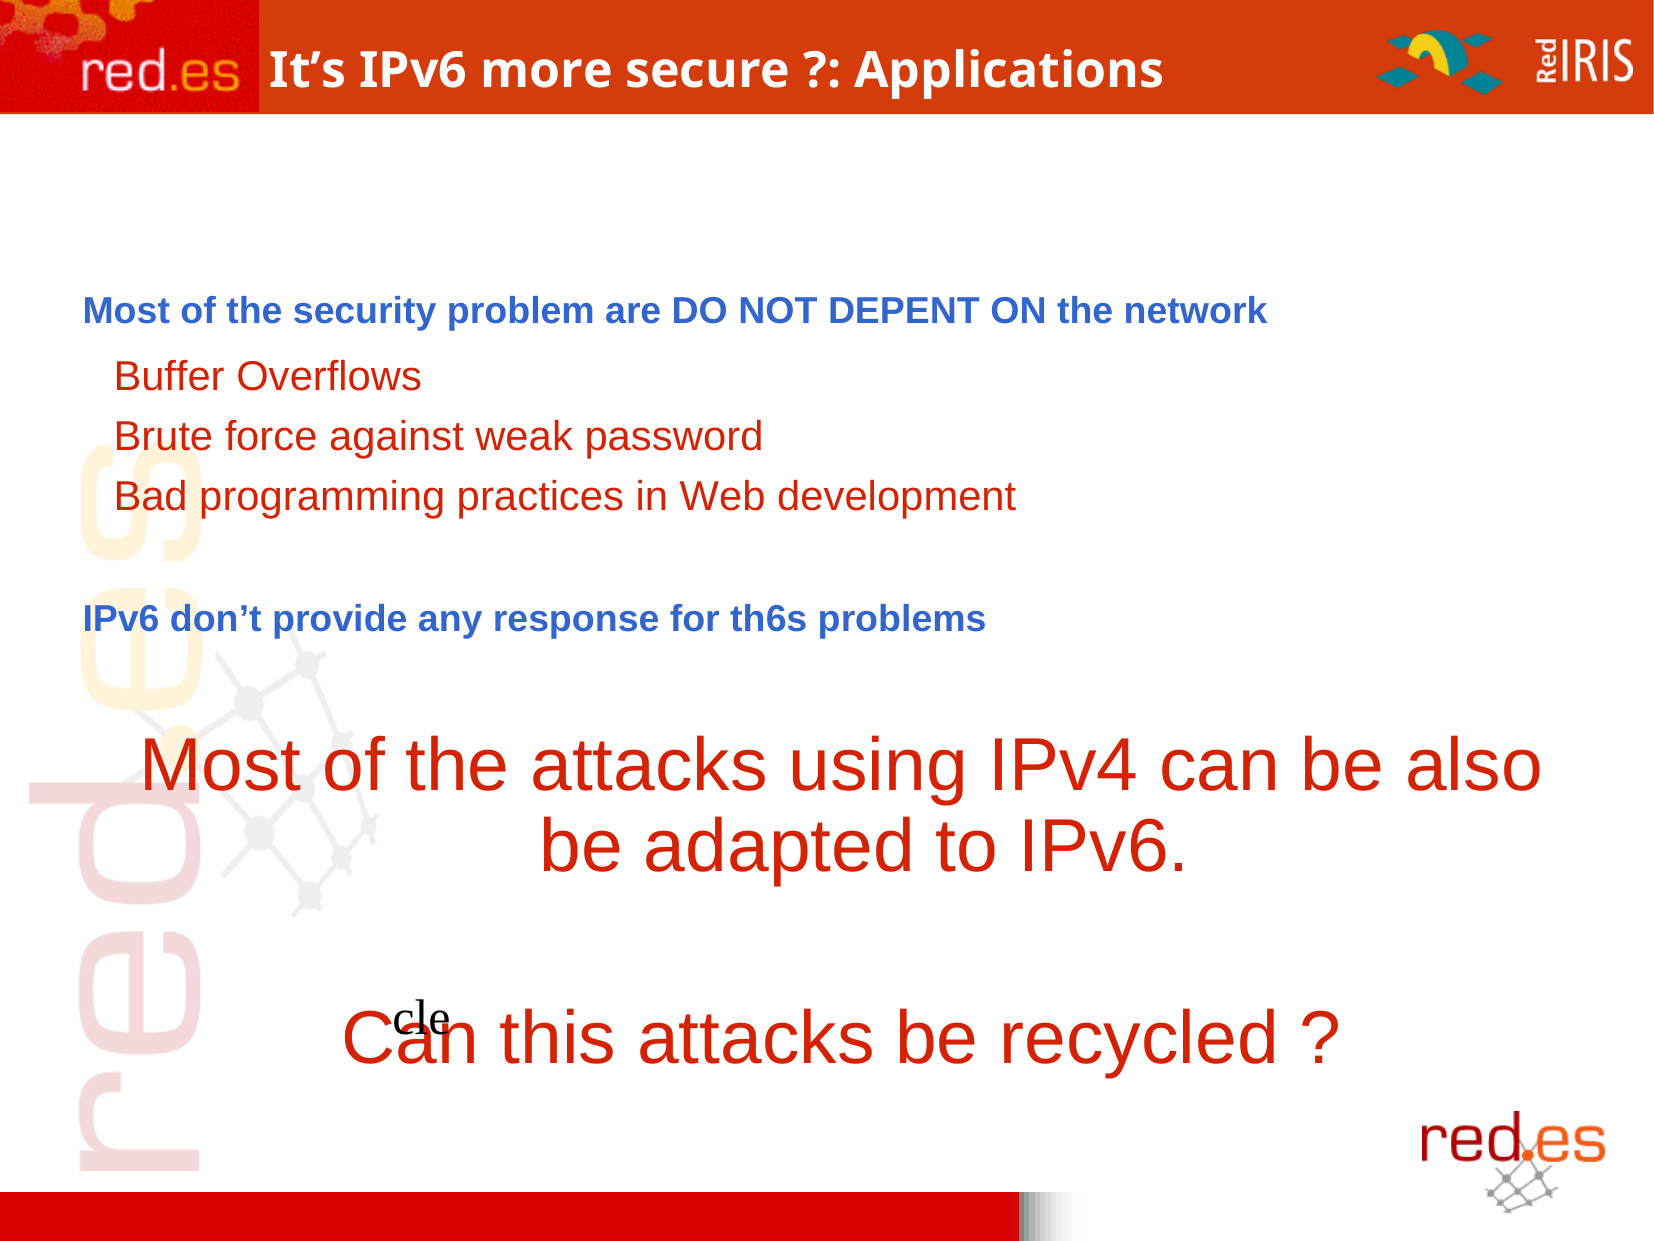

# It’s IPv6 more secure ?: Applications
Most of the security problem are DO NOT DEPENT ON the network
Buffer Overflows
Brute force against weak password
Bad programming practices in Web development
IPv6 don’t provide any response for th6s problems
Most of the attacks using IPv4 can be also be adapted to IPv6.
Can this attacks be recycled ?
cle